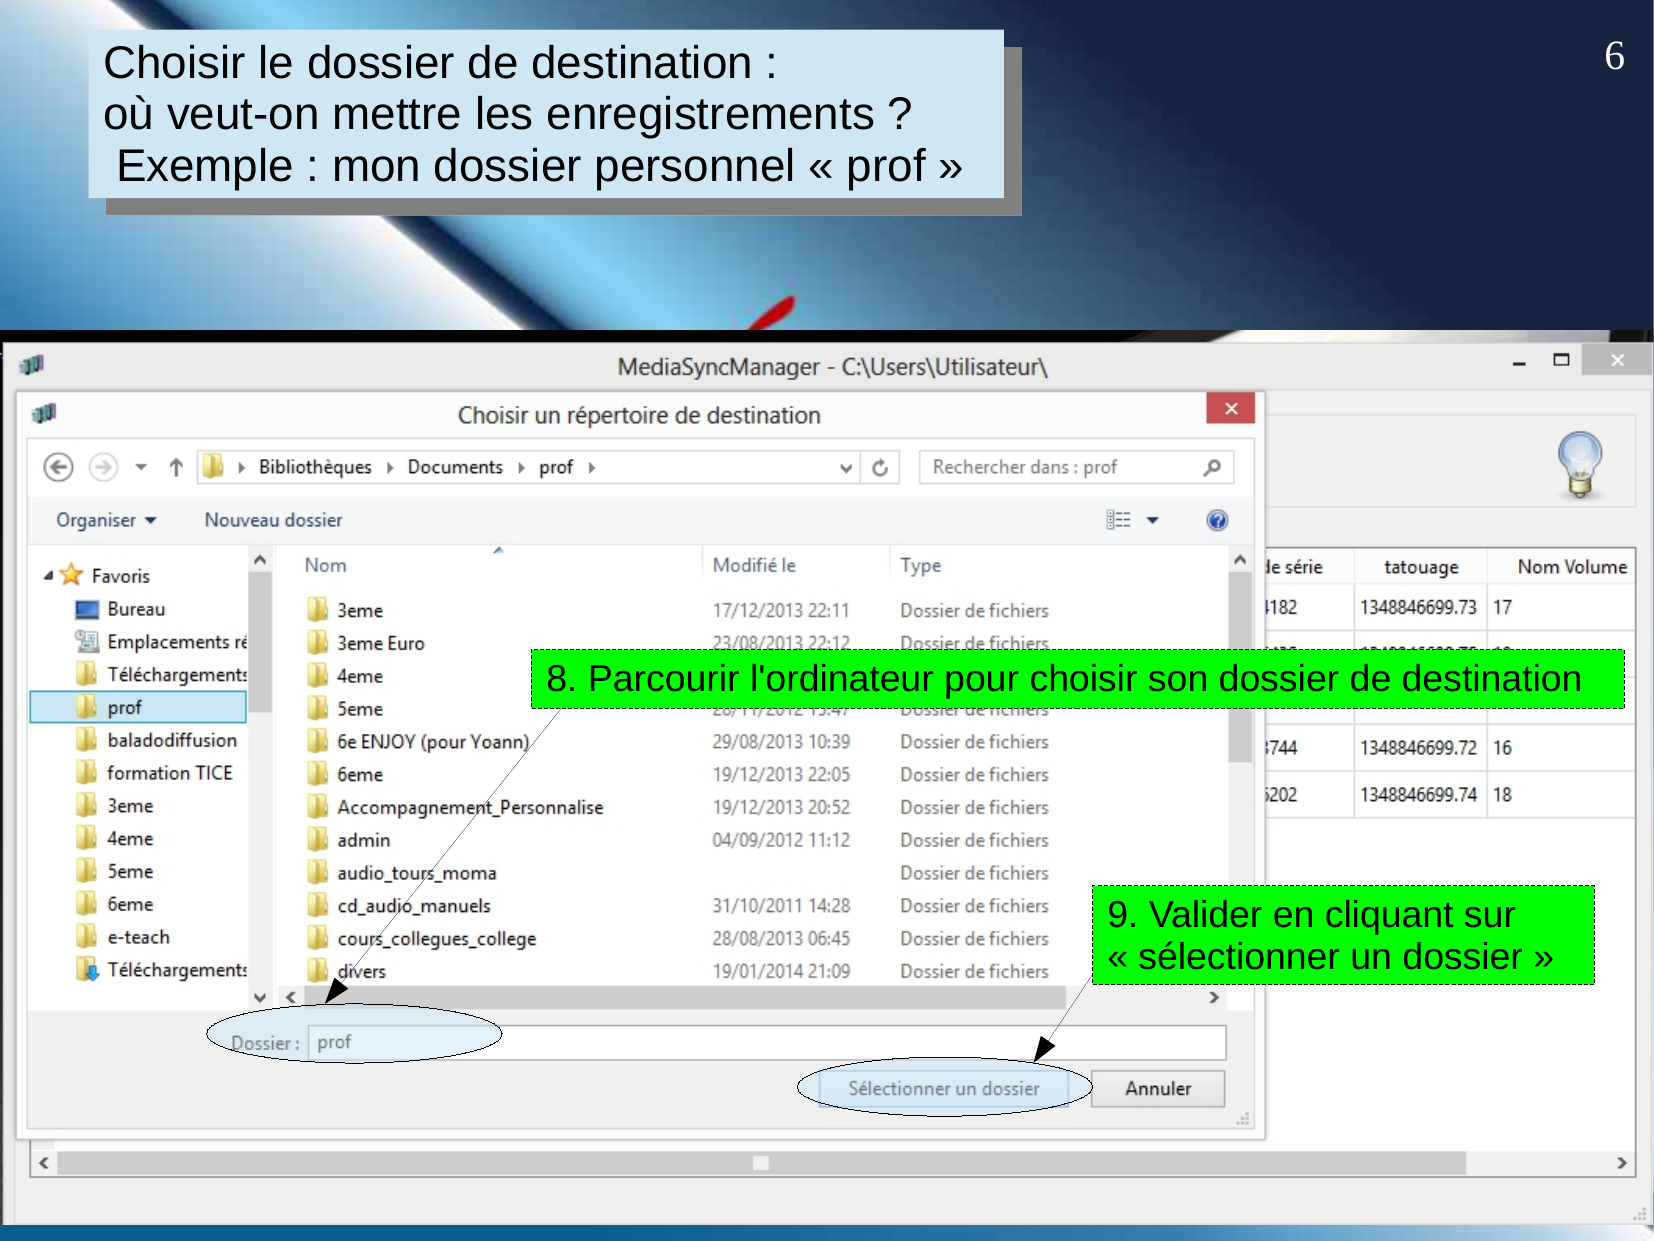

Choisir le dossier de destination :
où veut-on mettre les enregistrements ?
 Exemple : mon dossier personnel « prof »
6
8. Parcourir l'ordinateur pour choisir son dossier de destination
9. Valider en cliquant sur « sélectionner un dossier »